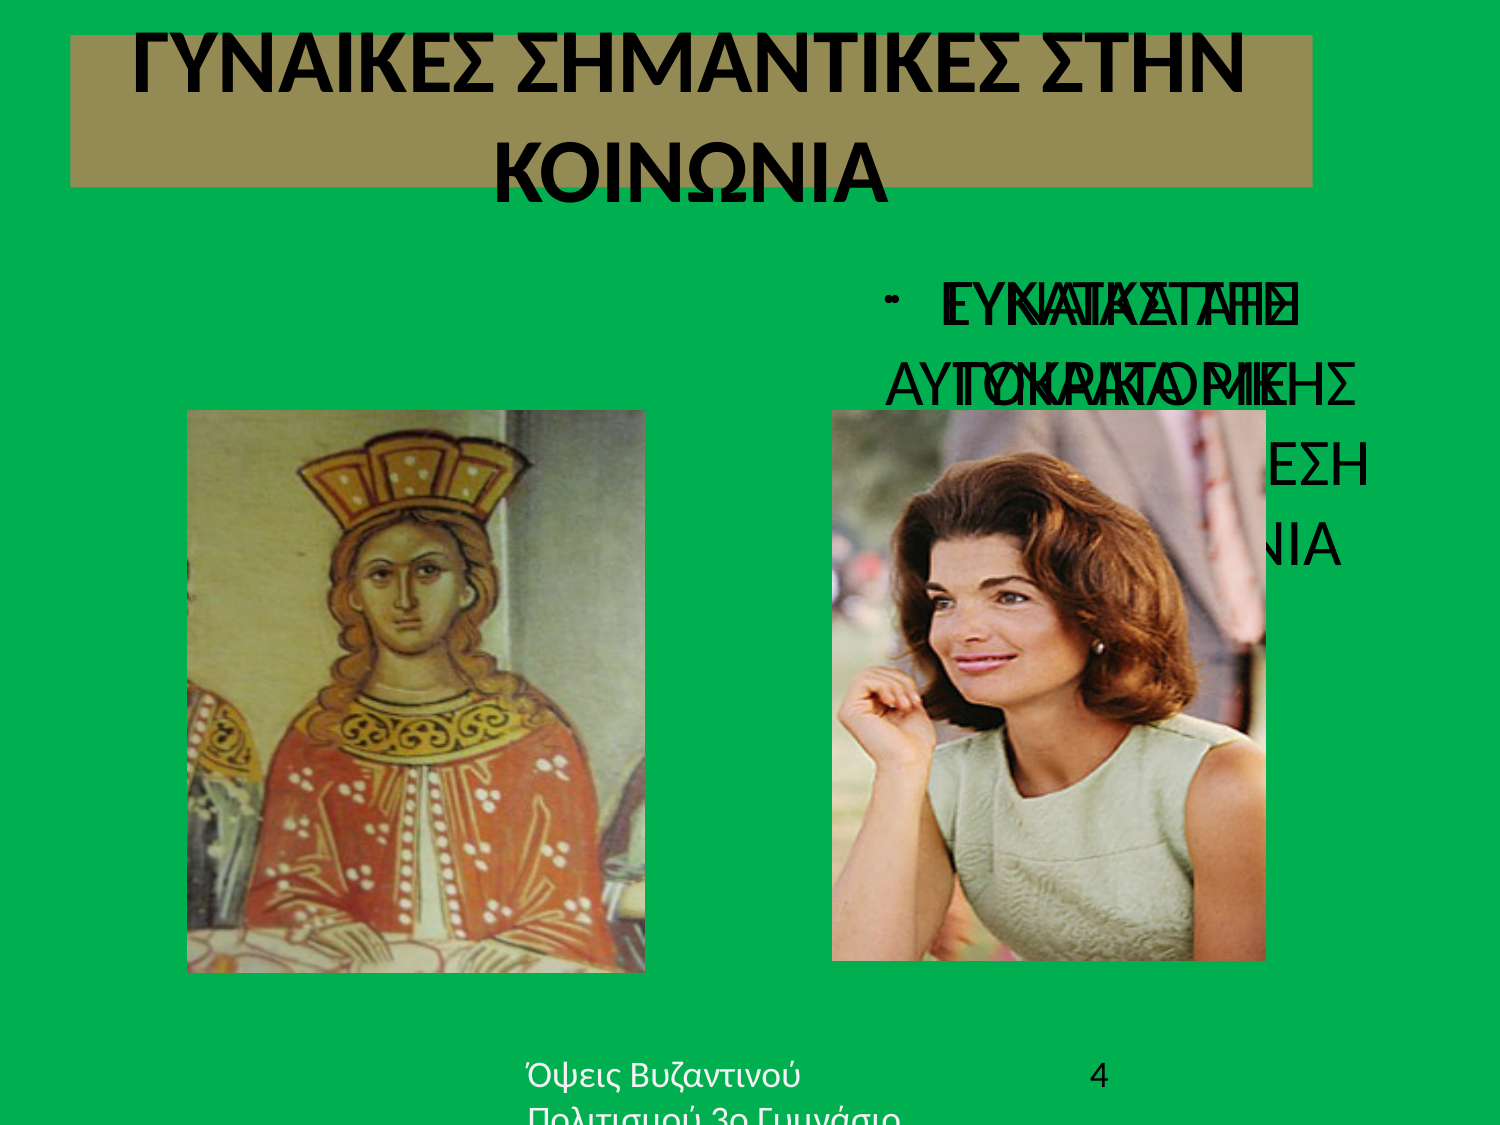

# ΓΥΝΑΙΚΕΣ ΣΗΜΑΝΤΙΚΕΣ ΣΤΗΝ ΚΟΙΝΩΝΙΑ
ΓΥΝΑΙΚΑ ΤΗΣ ΑΥΤΟΚΡΑΤΟΡΙΚΗΣ ΑΥΛΗΣ
ΕΥΚΑΤΑΣΤΑΤΗ ΓΥΝΑΙΚΑ ΜΕ ΣΗΜΑΝΤΙΚΗ ΘΕΣΗ ΣΤΗΝ ΚΟΙΝΩΝΙΑ
Όψεις Βυζαντινού Πολιτισμού 3ο Γυμνάσιο Τρικάλων